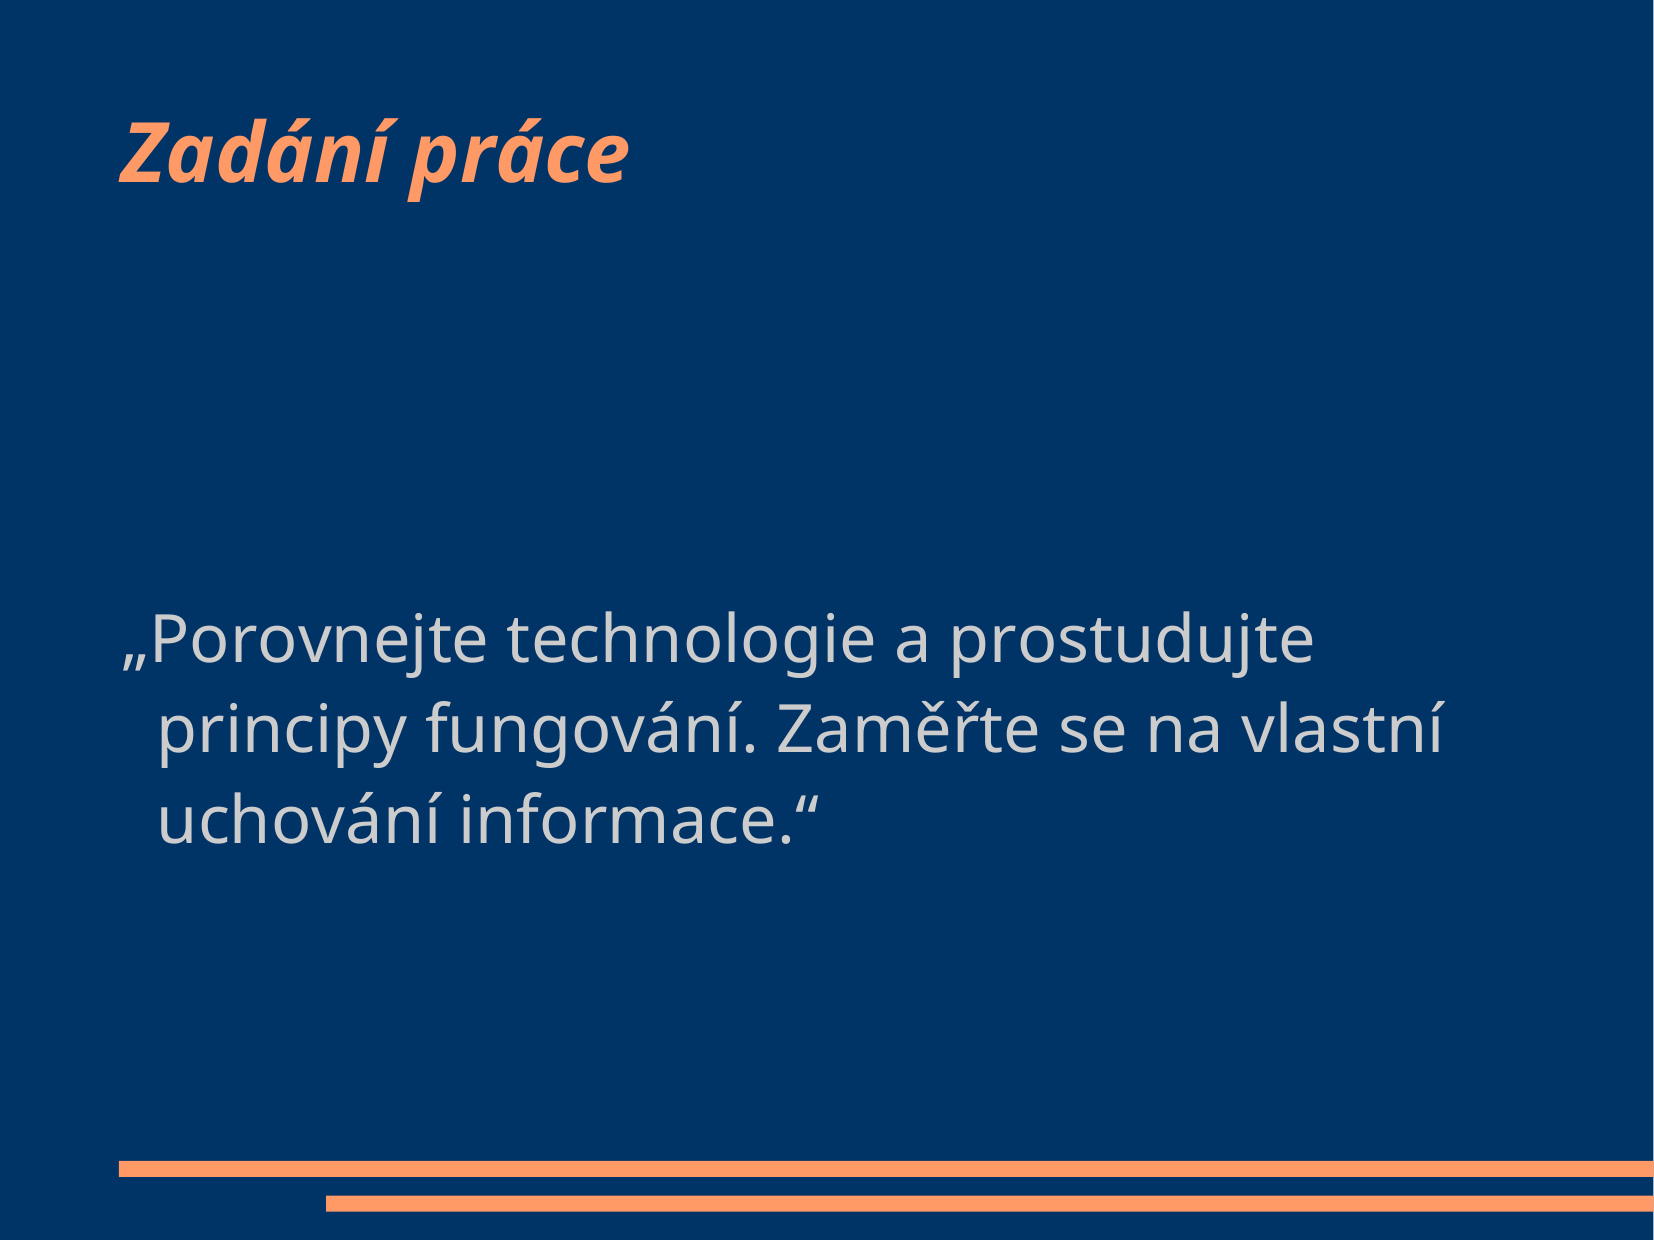

# Zadání práce
„Porovnejte technologie a prostudujte principy fungování. Zaměřte se na vlastní uchování informace.“